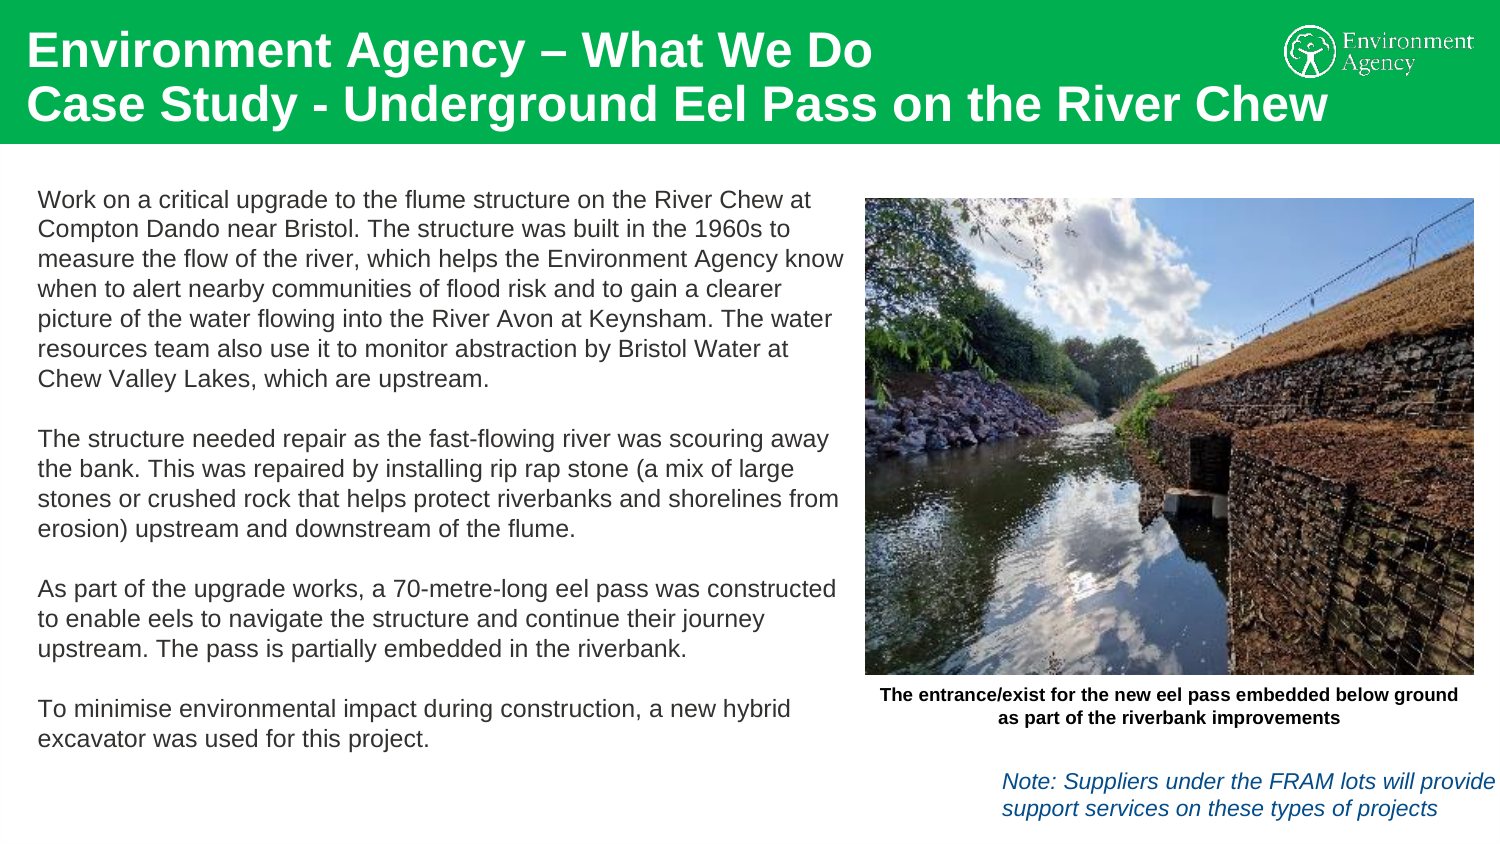

# Environment Agency – What We Do Case Study - Underground Eel Pass on the River Chew
Work on a critical upgrade to the flume structure on the River Chew at Compton Dando near Bristol. The structure was built in the 1960s to measure the flow of the river, which helps the Environment Agency know when to alert nearby communities of flood risk and to gain a clearer picture of the water flowing into the River Avon at Keynsham. The water resources team also use it to monitor abstraction by Bristol Water at Chew Valley Lakes, which are upstream.
The structure needed repair as the fast-flowing river was scouring away the bank. This was repaired by installing rip rap stone (a mix of large stones or crushed rock that helps protect riverbanks and shorelines from erosion) upstream and downstream of the flume.
As part of the upgrade works, a 70-metre-long eel pass was constructed to enable eels to navigate the structure and continue their journey upstream. The pass is partially embedded in the riverbank.
To minimise environmental impact during construction, a new hybrid excavator was used for this project.
The entrance/exist for the new eel pass embedded below ground as part of the riverbank improvements
Note: Suppliers under the FRAM lots will provide support services on these types of projects